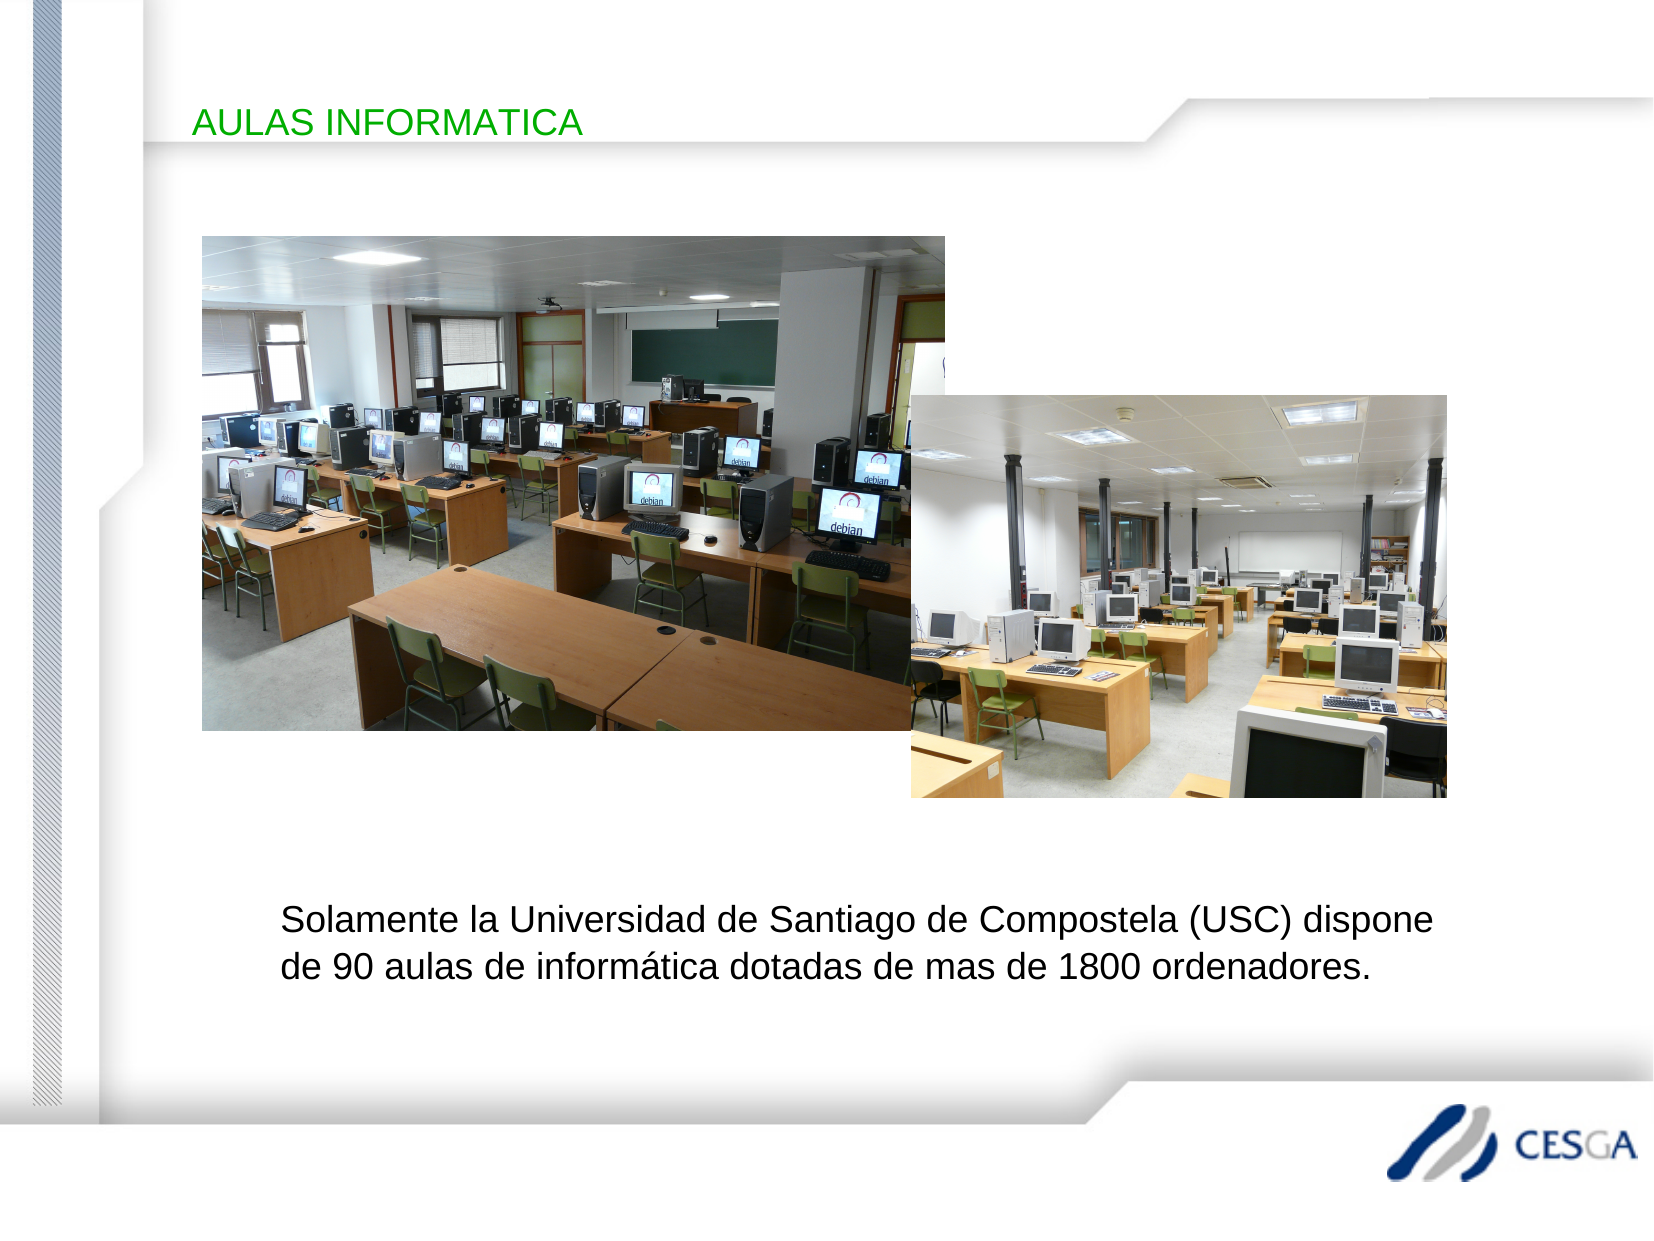

AULAS INFORMATICA
Solamente la Universidad de Santiago de Compostela (USC) dispone de 90 aulas de informática dotadas de mas de 1800 ordenadores.